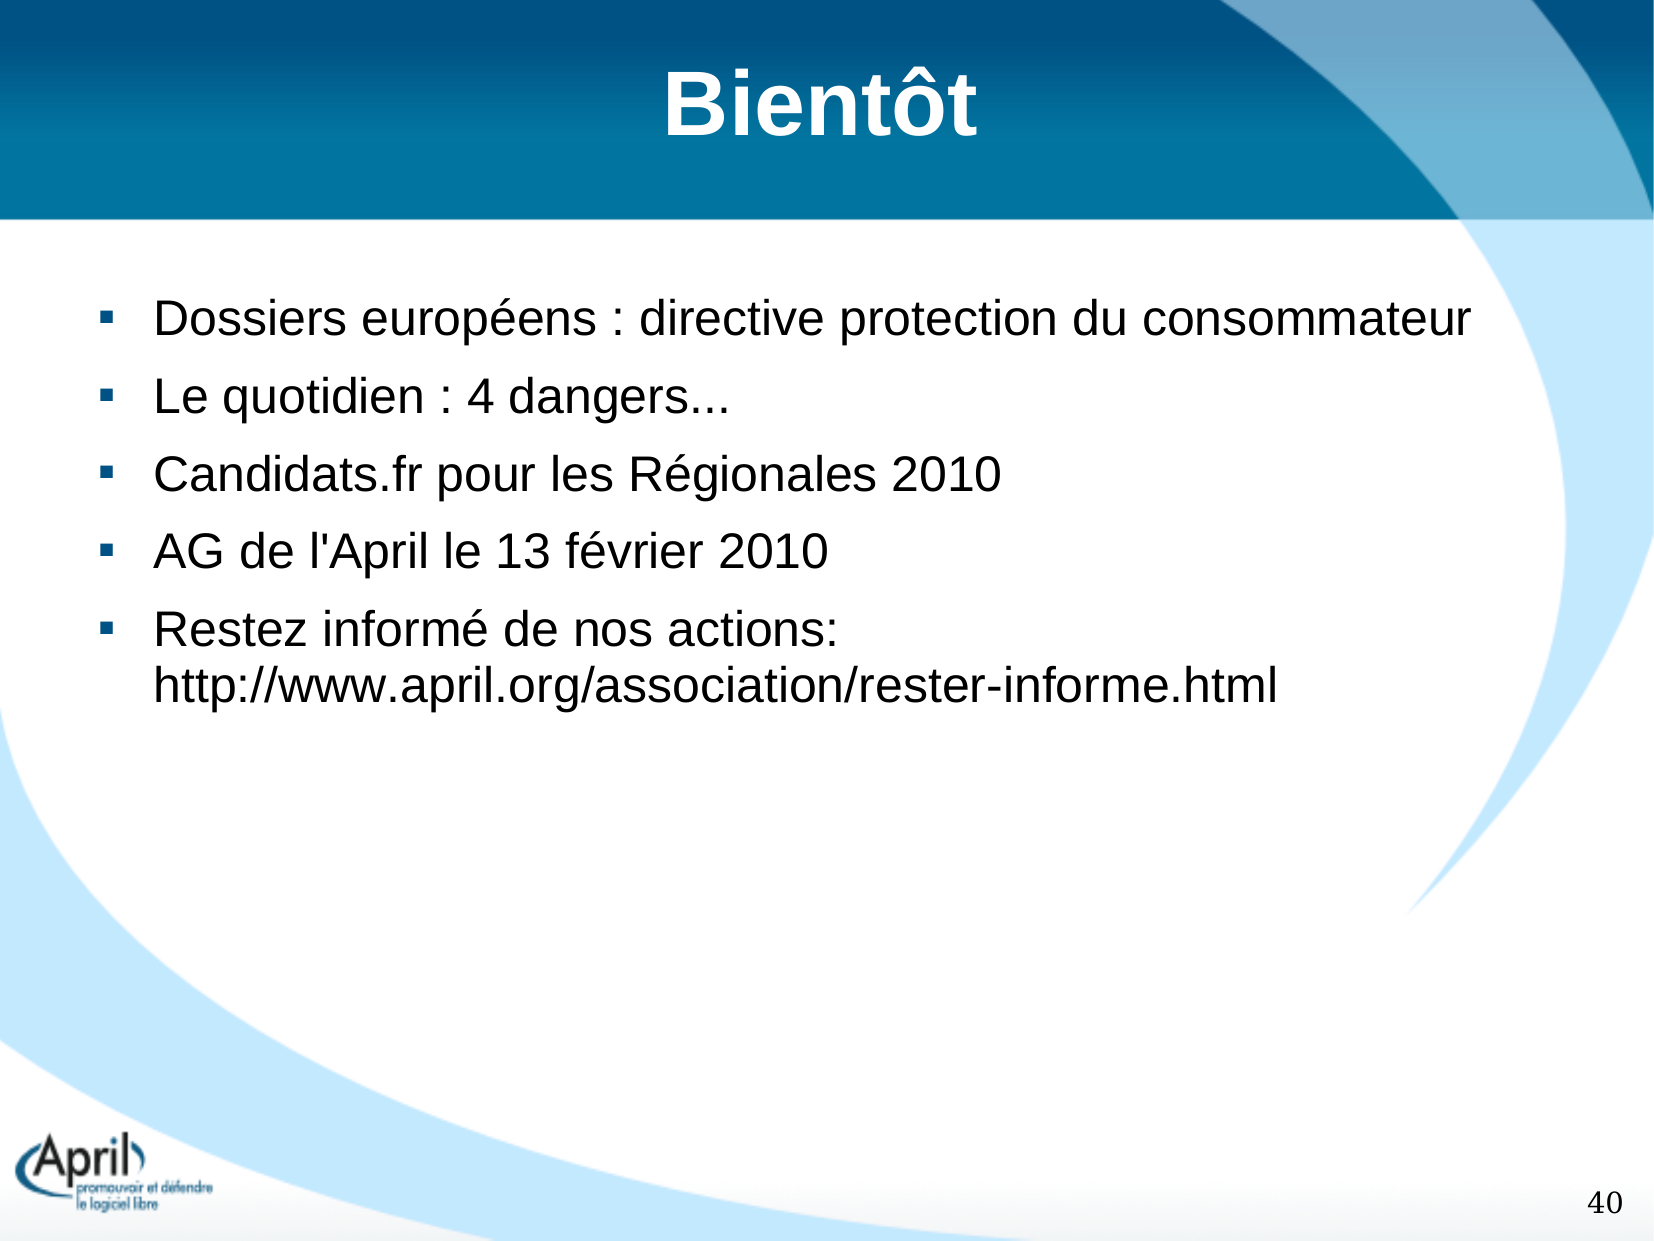

# Bientôt
Dossiers européens : directive protection du consommateur
Le quotidien : 4 dangers...
Candidats.fr pour les Régionales 2010
AG de l'April le 13 février 2010
Restez informé de nos actions: http://www.april.org/association/rester-informe.html
40